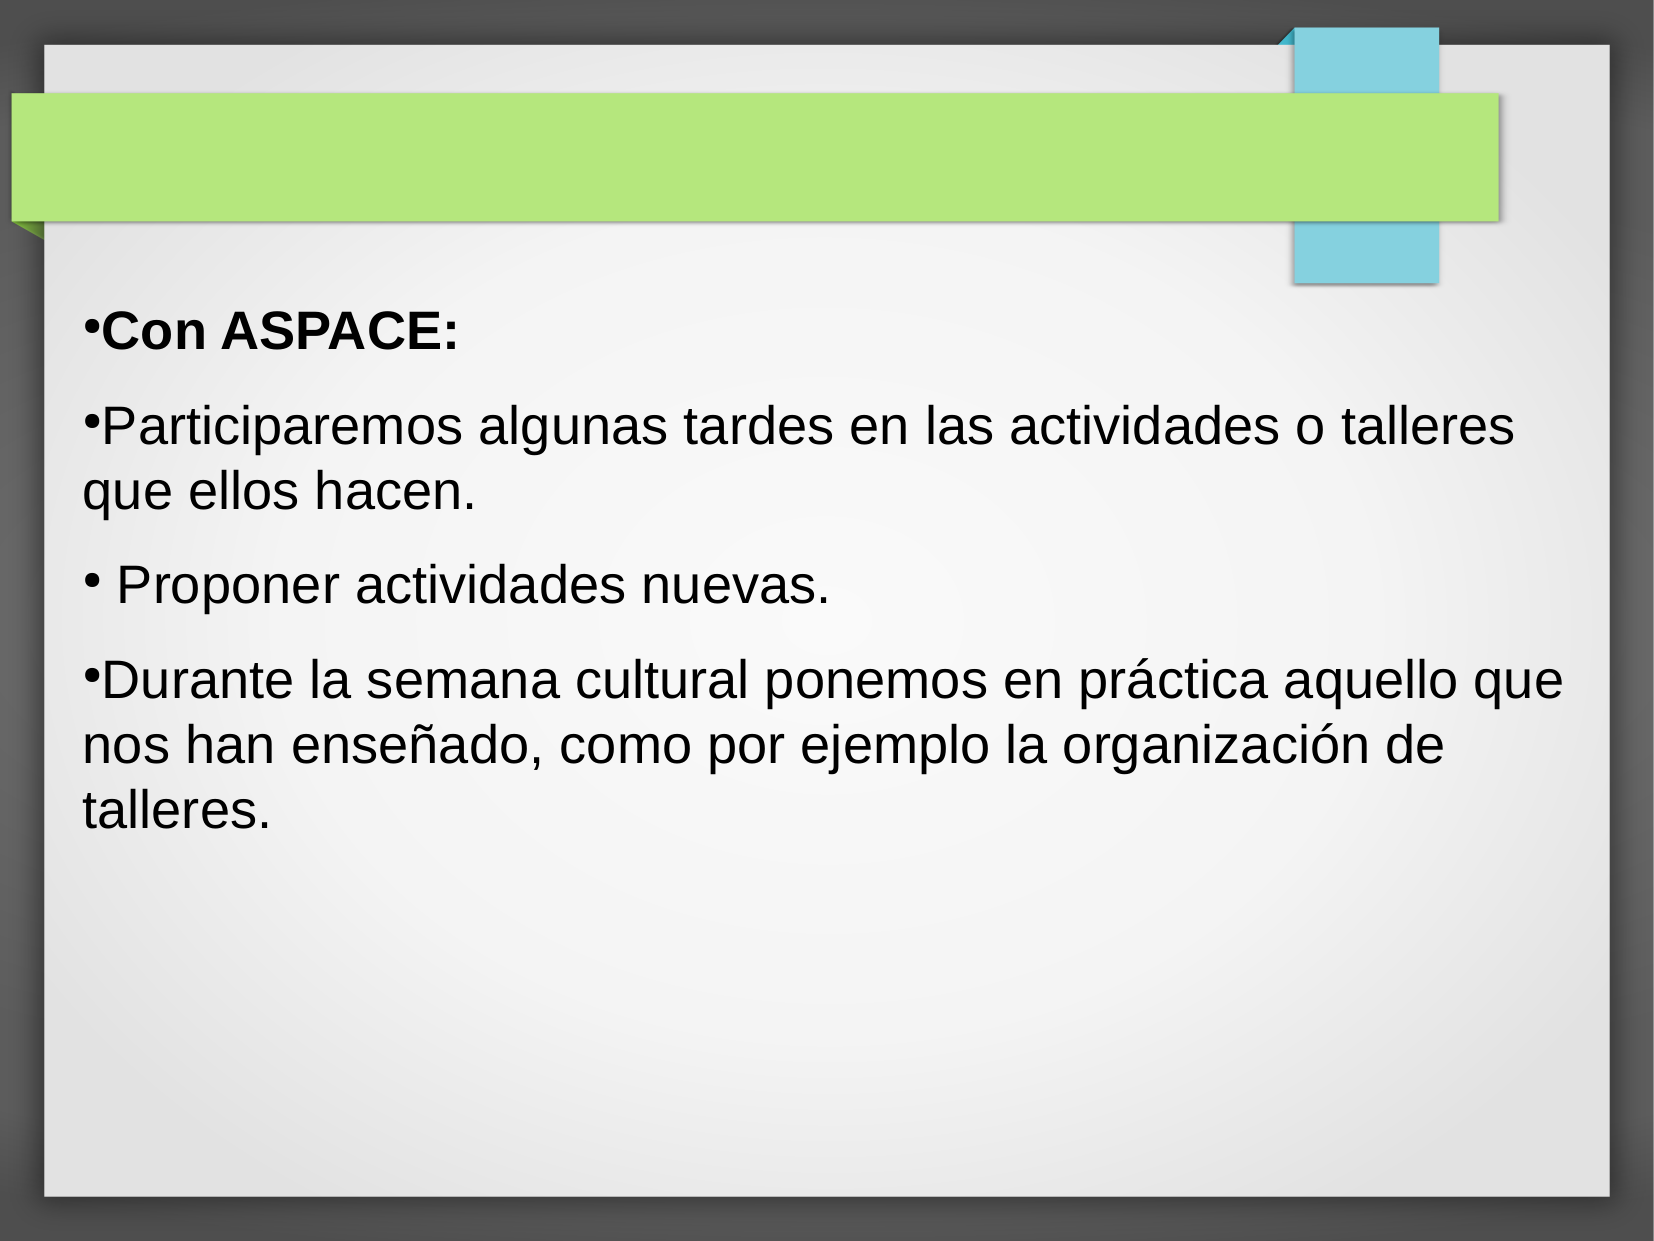

#
Con ASPACE:
Participaremos algunas tardes en las actividades o talleres que ellos hacen.
 Proponer actividades nuevas.
Durante la semana cultural ponemos en práctica aquello que nos han enseñado, como por ejemplo la organización de talleres.